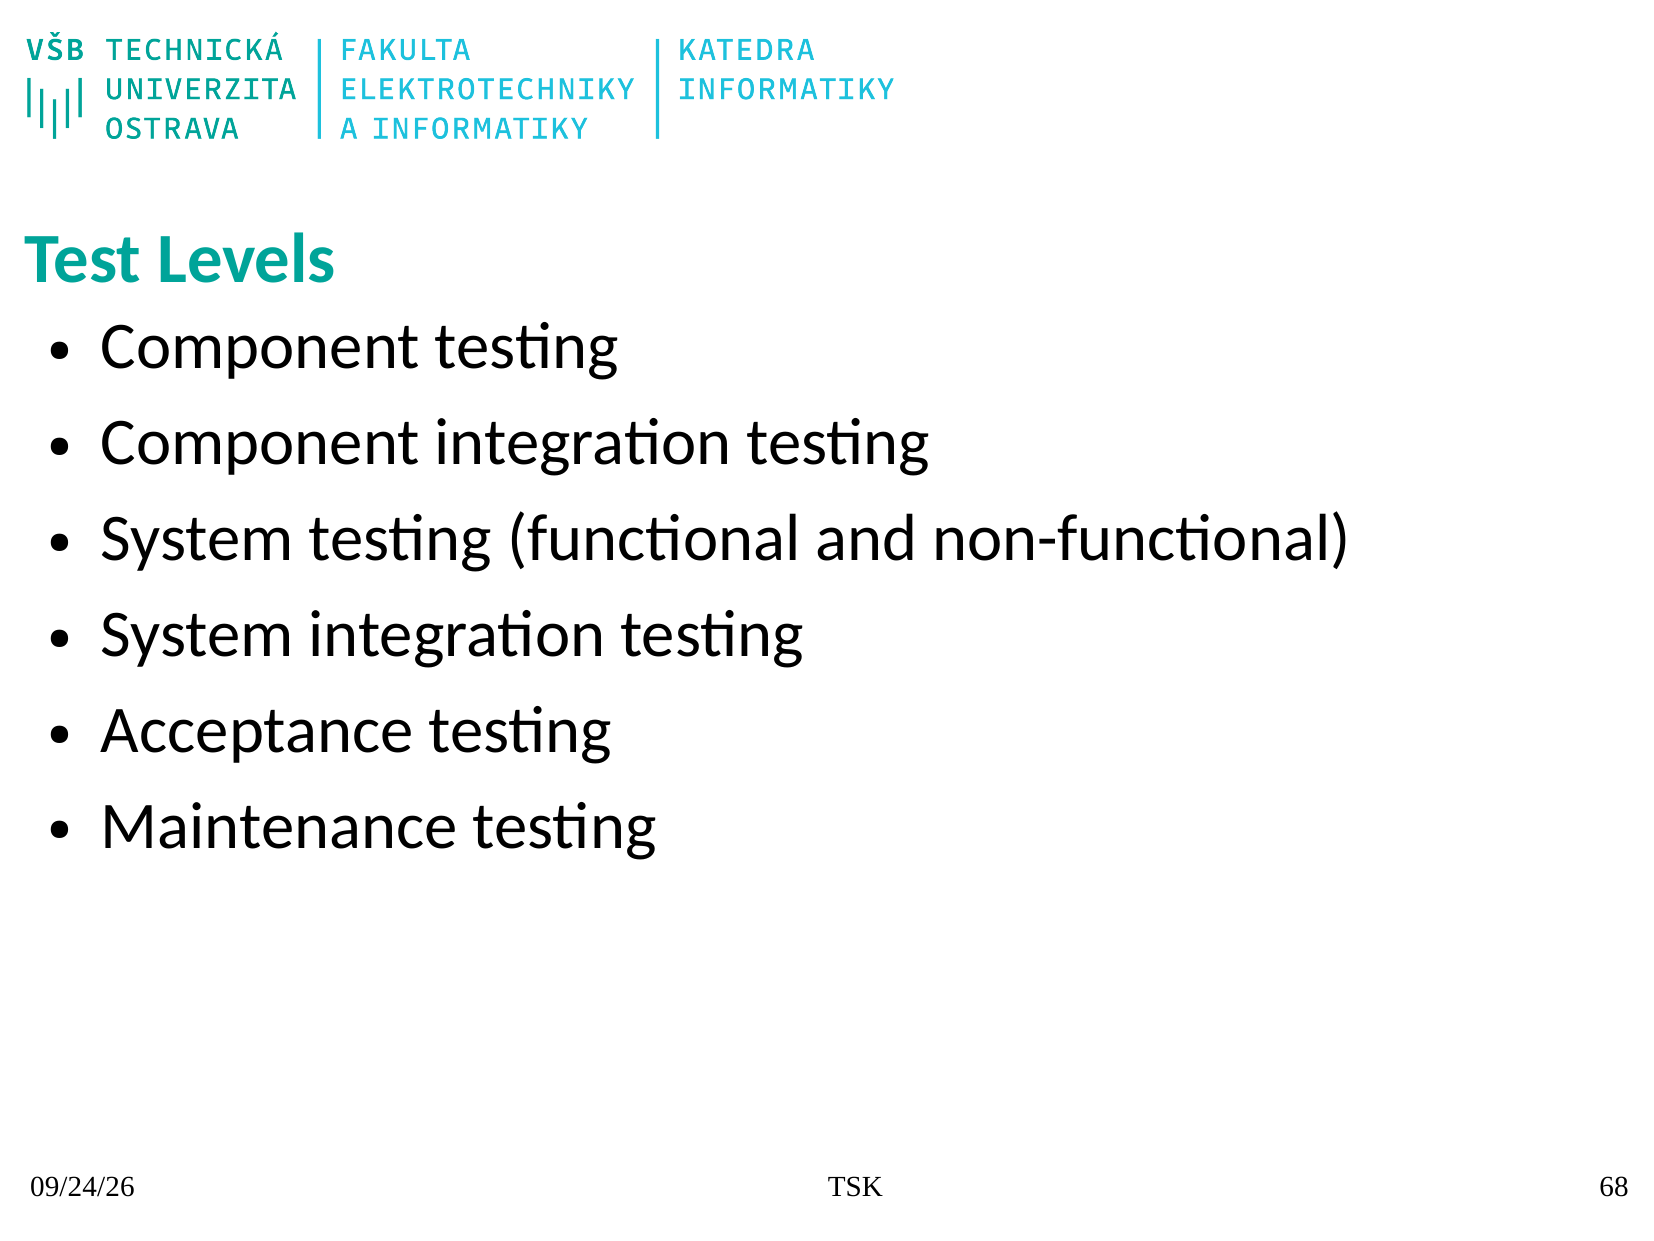

# Test Levels
Component testing
Component integration testing
System testing (functional and non-functional)
System integration testing
Acceptance testing
Maintenance testing
TSK
68